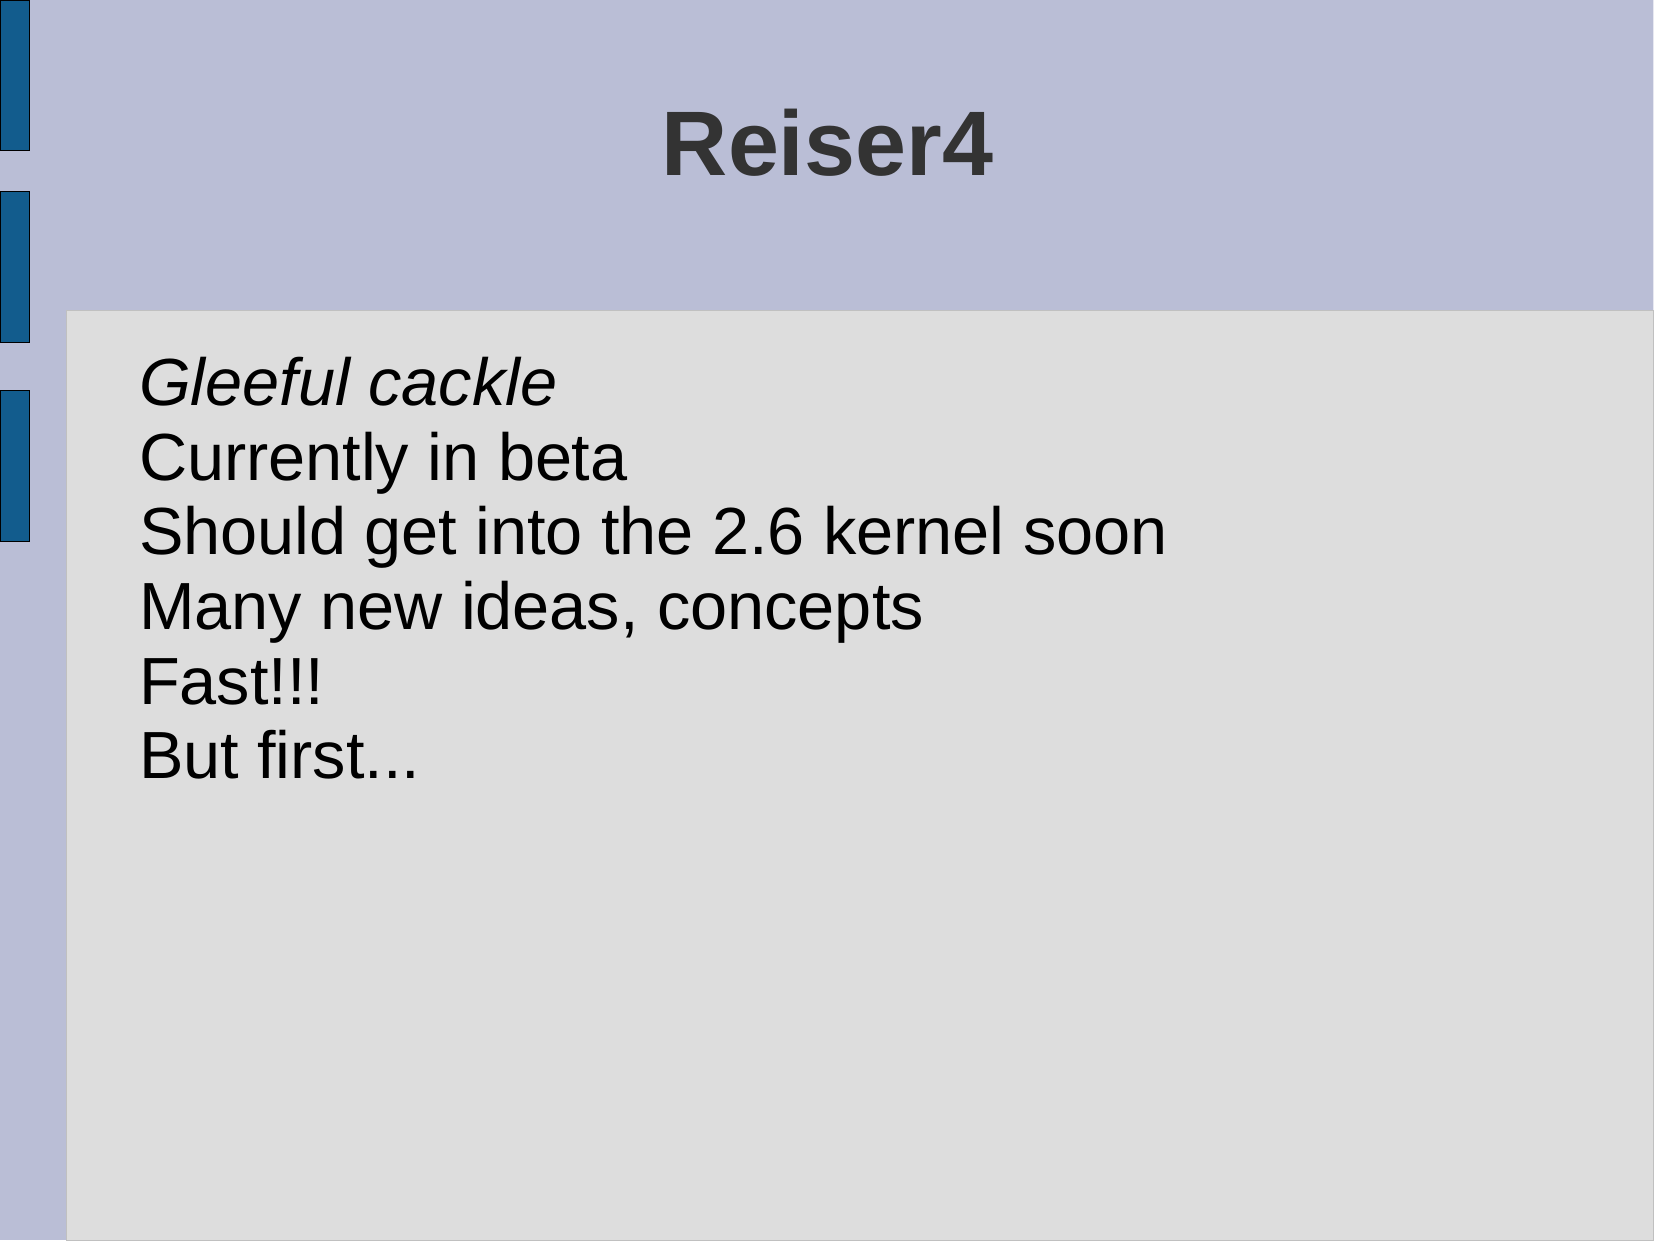

# Reiser4
Gleeful cackle
Currently in beta
Should get into the 2.6 kernel soon
Many new ideas, concepts
Fast!!!
But first...